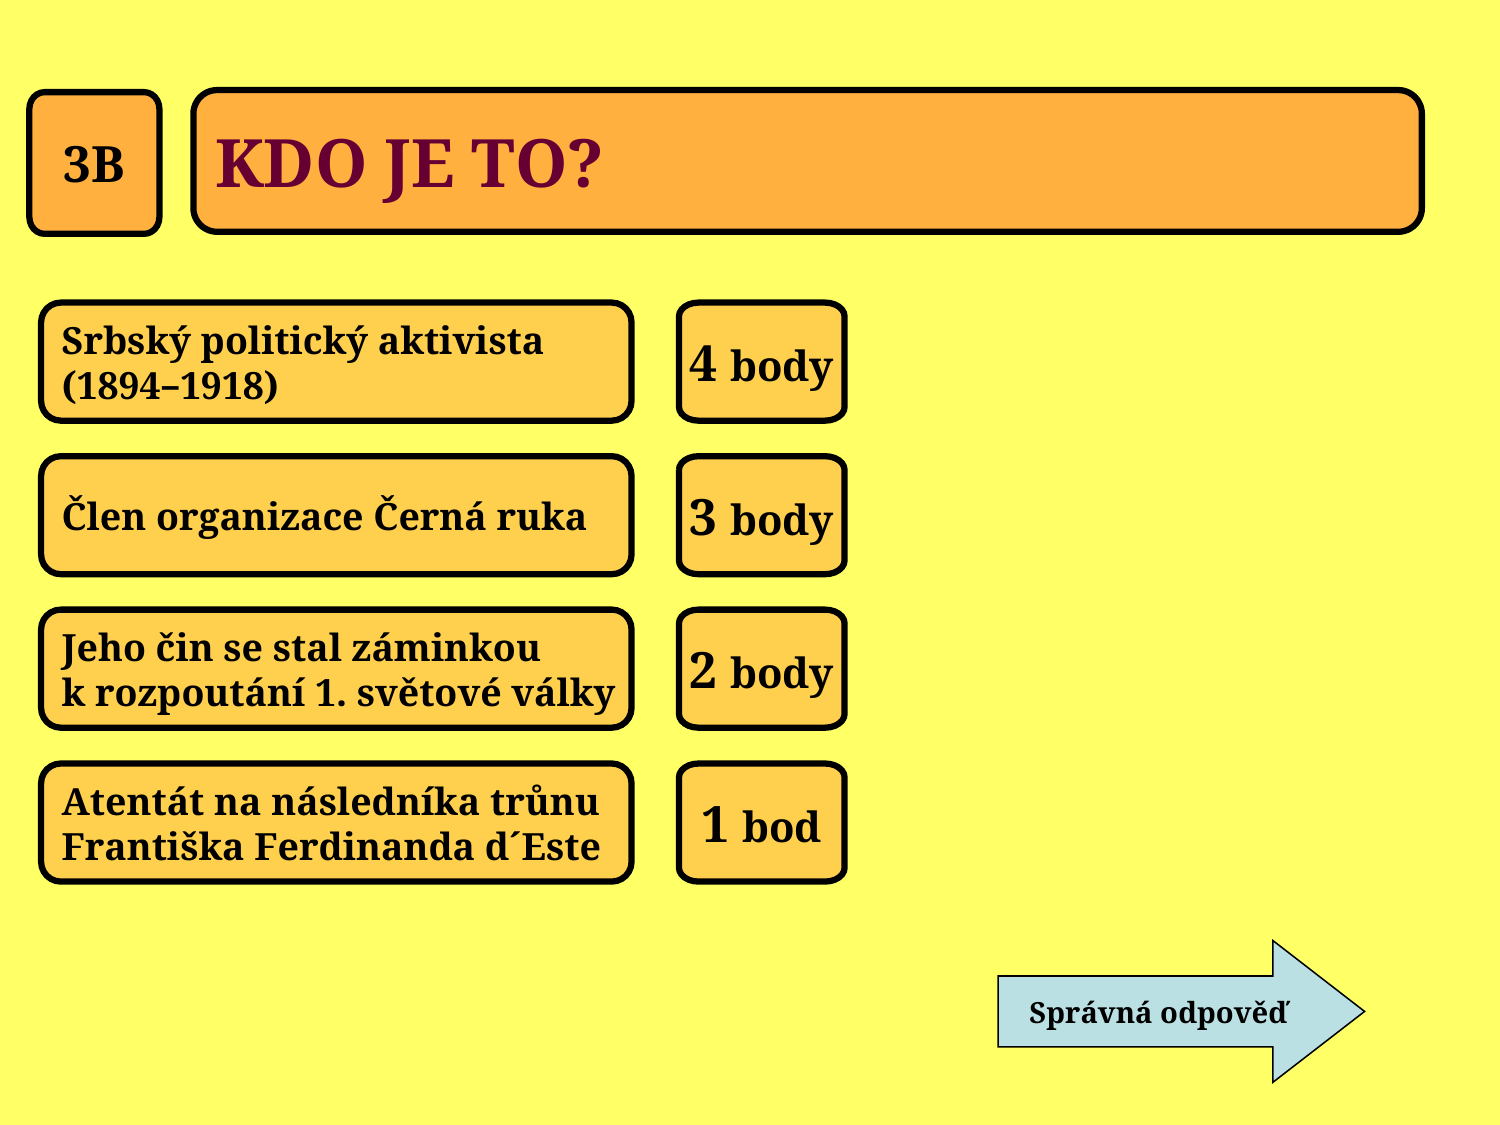

KDO JE TO?
3B
Srbský politický aktivista
(1894−1918)
4 body
Člen organizace Černá ruka
3 body
Jeho čin se stal záminkou
k rozpoutání 1. světové války
2 body
Atentát na následníka trůnu
Františka Ferdinanda d´Este
1 bod
Správná odpověď